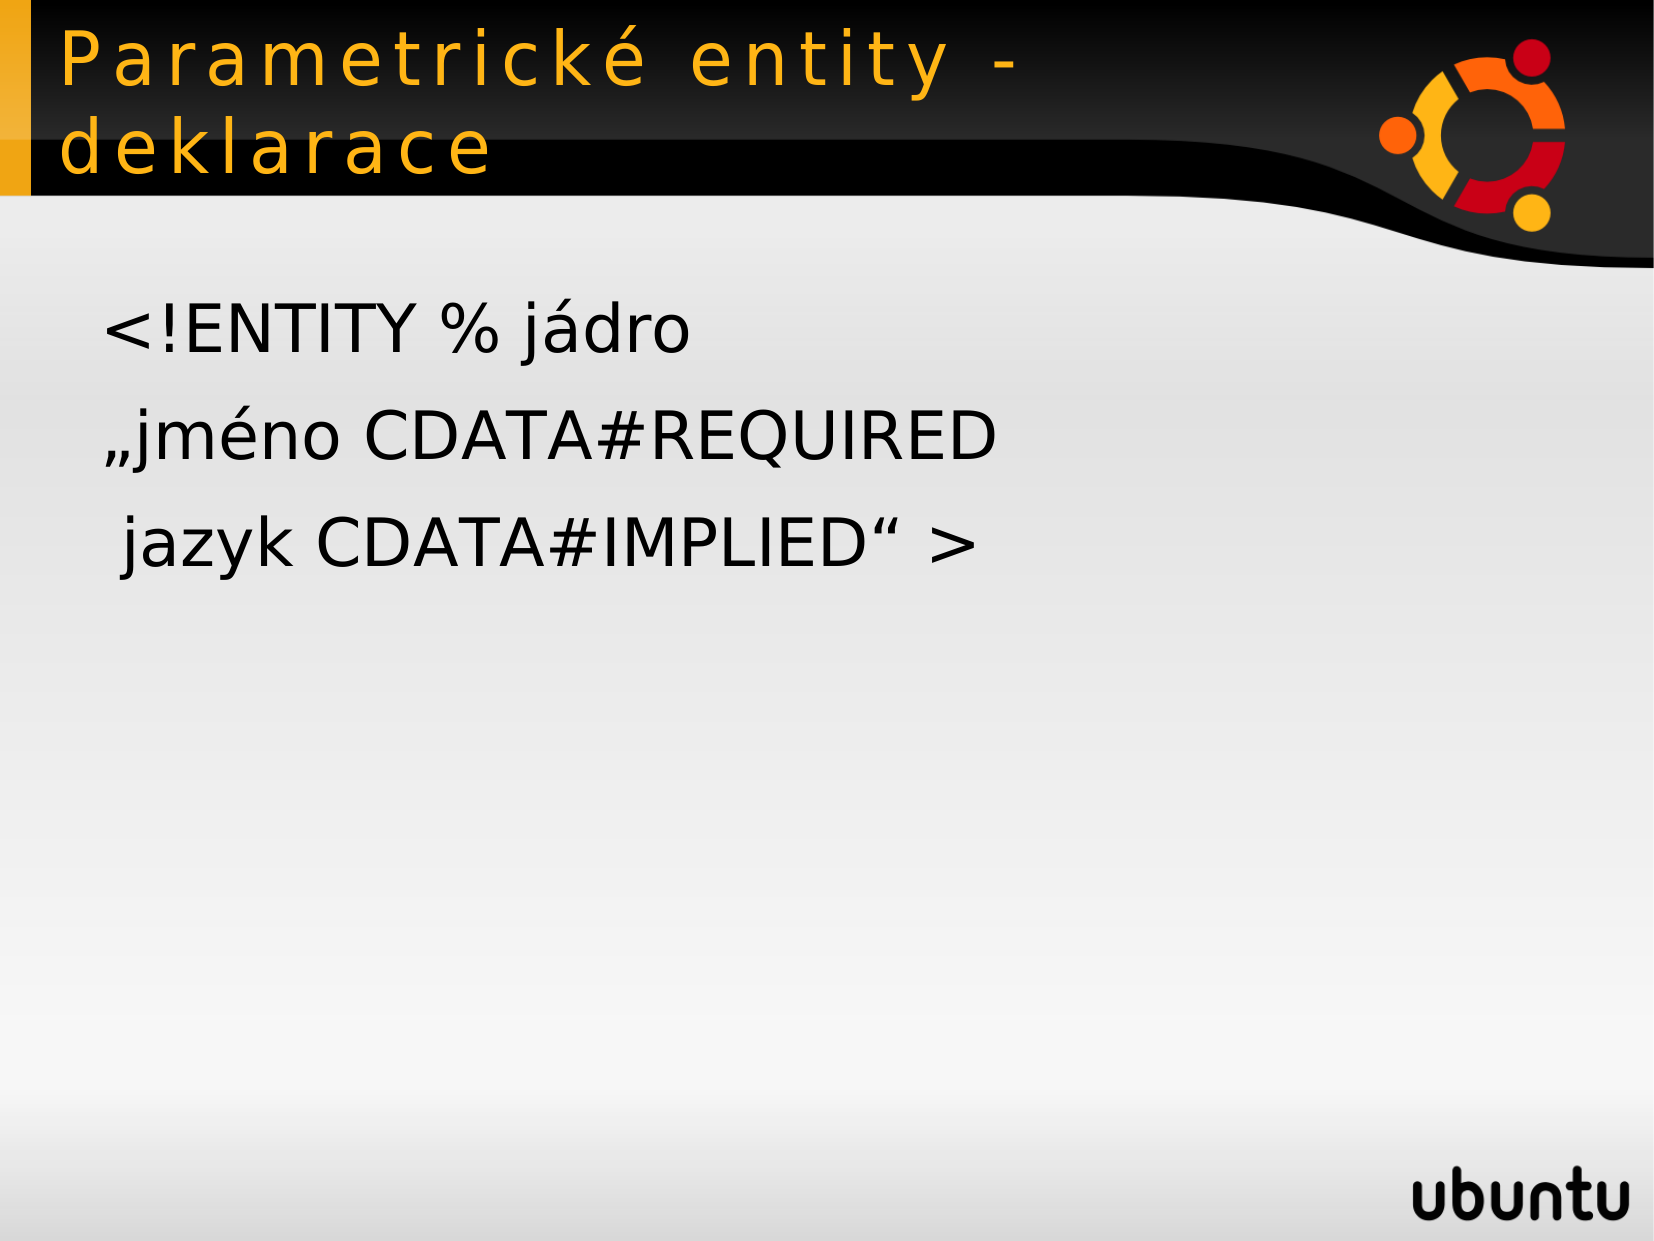

# Parametrické entity - deklarace
<!ENTITY % jádro
„jméno CDATA#REQUIRED
 jazyk CDATA#IMPLIED“ >